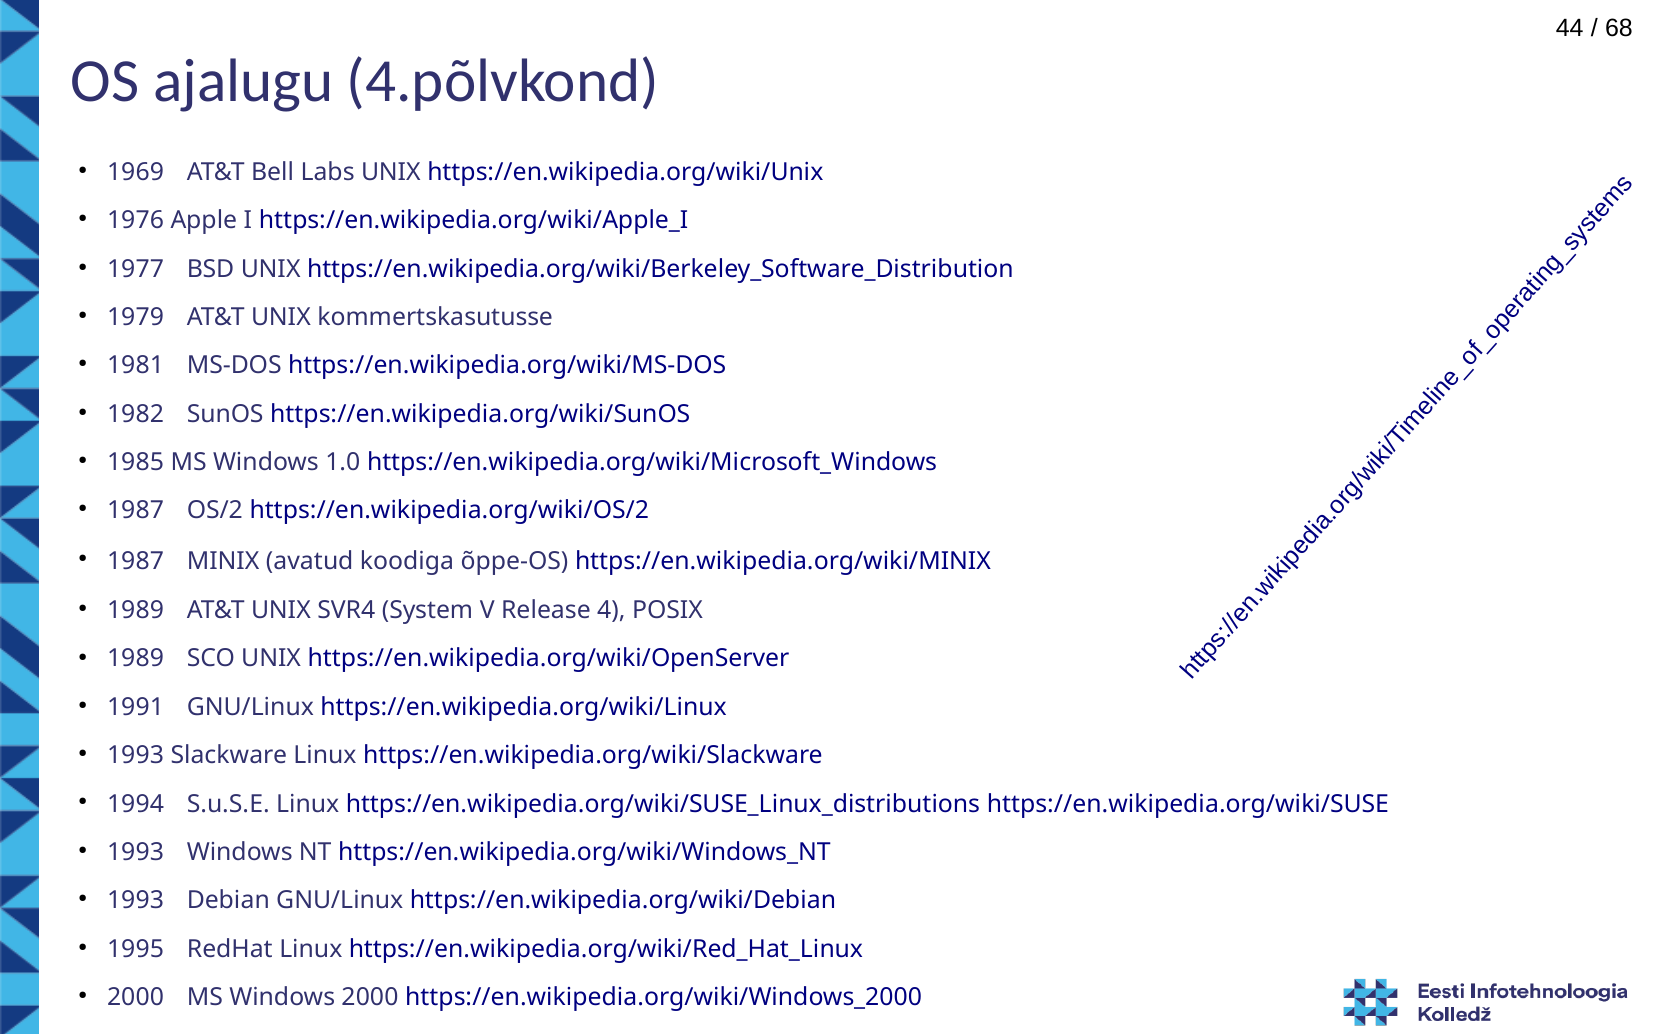

# OS ajalugu (4.põlvkond)
1969	AT&T Bell Labs UNIX https://en.wikipedia.org/wiki/Unix
1976 Apple I https://en.wikipedia.org/wiki/Apple_I
1977	BSD UNIX https://en.wikipedia.org/wiki/Berkeley_Software_Distribution
1979	AT&T UNIX kommertskasutusse
1981	MS-DOS https://en.wikipedia.org/wiki/MS-DOS
1982	SunOS https://en.wikipedia.org/wiki/SunOS
1985 MS Windows 1.0 https://en.wikipedia.org/wiki/Microsoft_Windows
1987	OS/2 https://en.wikipedia.org/wiki/OS/2
1987	MINIX (avatud koodiga õppe-OS)‏ https://en.wikipedia.org/wiki/MINIX
1989	AT&T UNIX SVR4 (System V Release 4), POSIX
1989	SCO UNIX https://en.wikipedia.org/wiki/OpenServer
1991	GNU/Linux https://en.wikipedia.org/wiki/Linux
1993 Slackware Linux https://en.wikipedia.org/wiki/Slackware
1994	S.u.S.E. Linux https://en.wikipedia.org/wiki/SUSE_Linux_distributions https://en.wikipedia.org/wiki/SUSE
1993	Windows NT https://en.wikipedia.org/wiki/Windows_NT
1993	Debian GNU/Linux https://en.wikipedia.org/wiki/Debian
1995	RedHat Linux https://en.wikipedia.org/wiki/Red_Hat_Linux
2000	MS Windows 2000 https://en.wikipedia.org/wiki/Windows_2000
https://en.wikipedia.org/wiki/Timeline_of_operating_systems